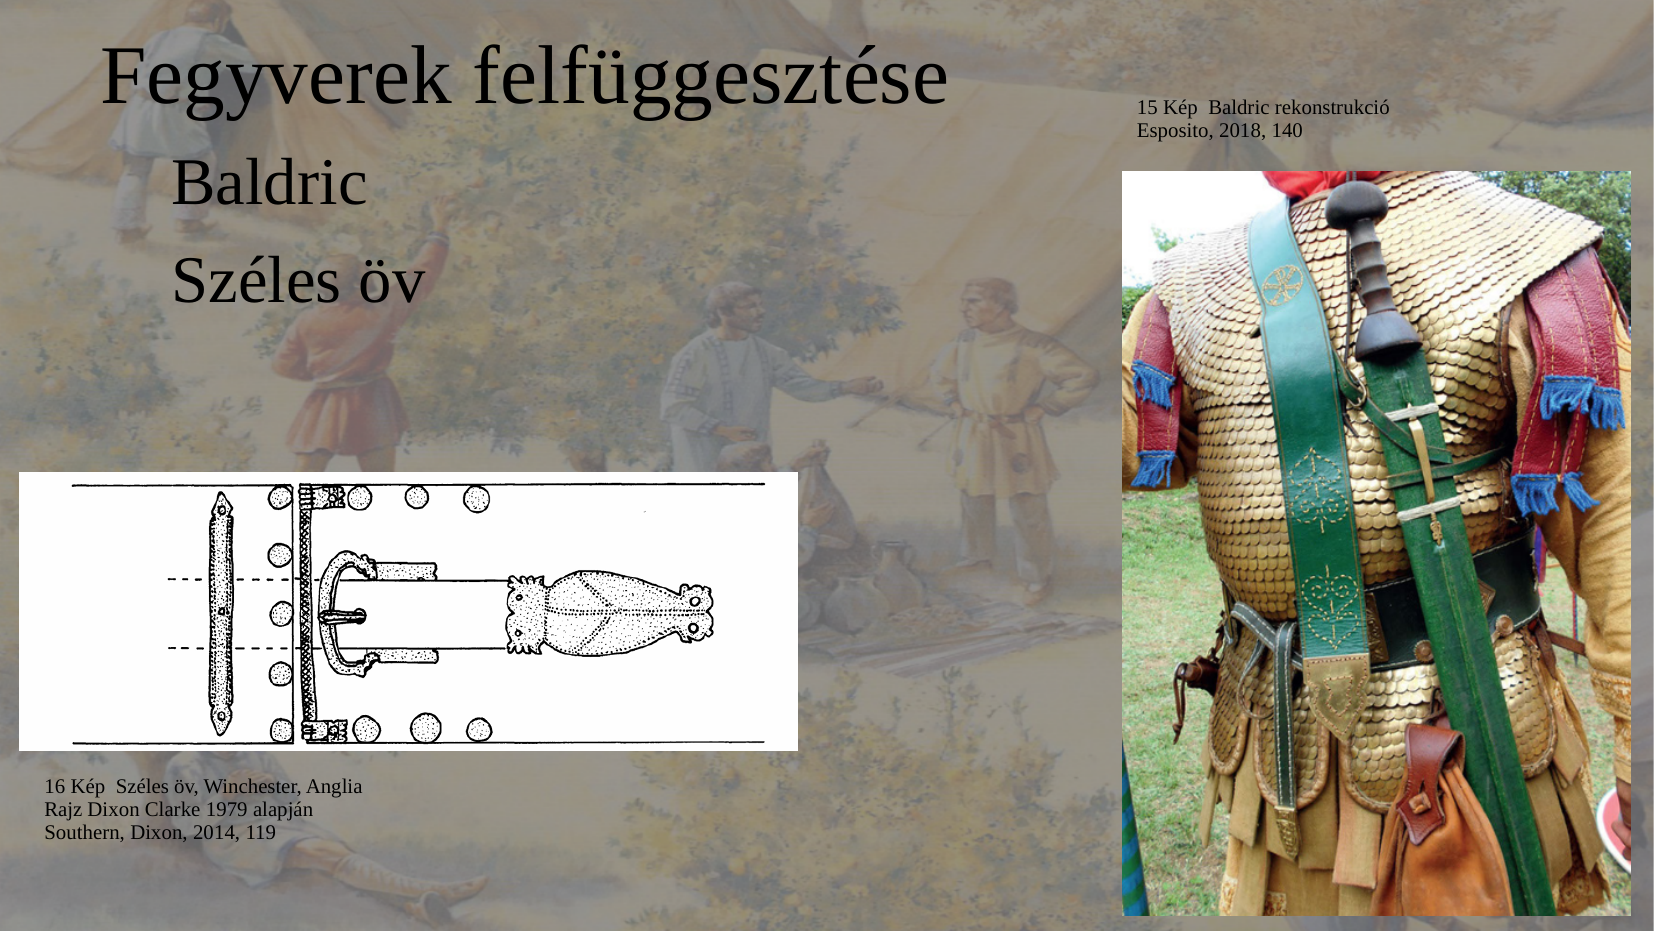

# Fegyverek felfüggesztése
Baldric
Széles öv
15 Kép Baldric rekonstrukció
Esposito, 2018, 140
16 Kép Széles öv, Winchester, Anglia
Rajz Dixon Clarke 1979 alapján
Southern, Dixon, 2014, 119